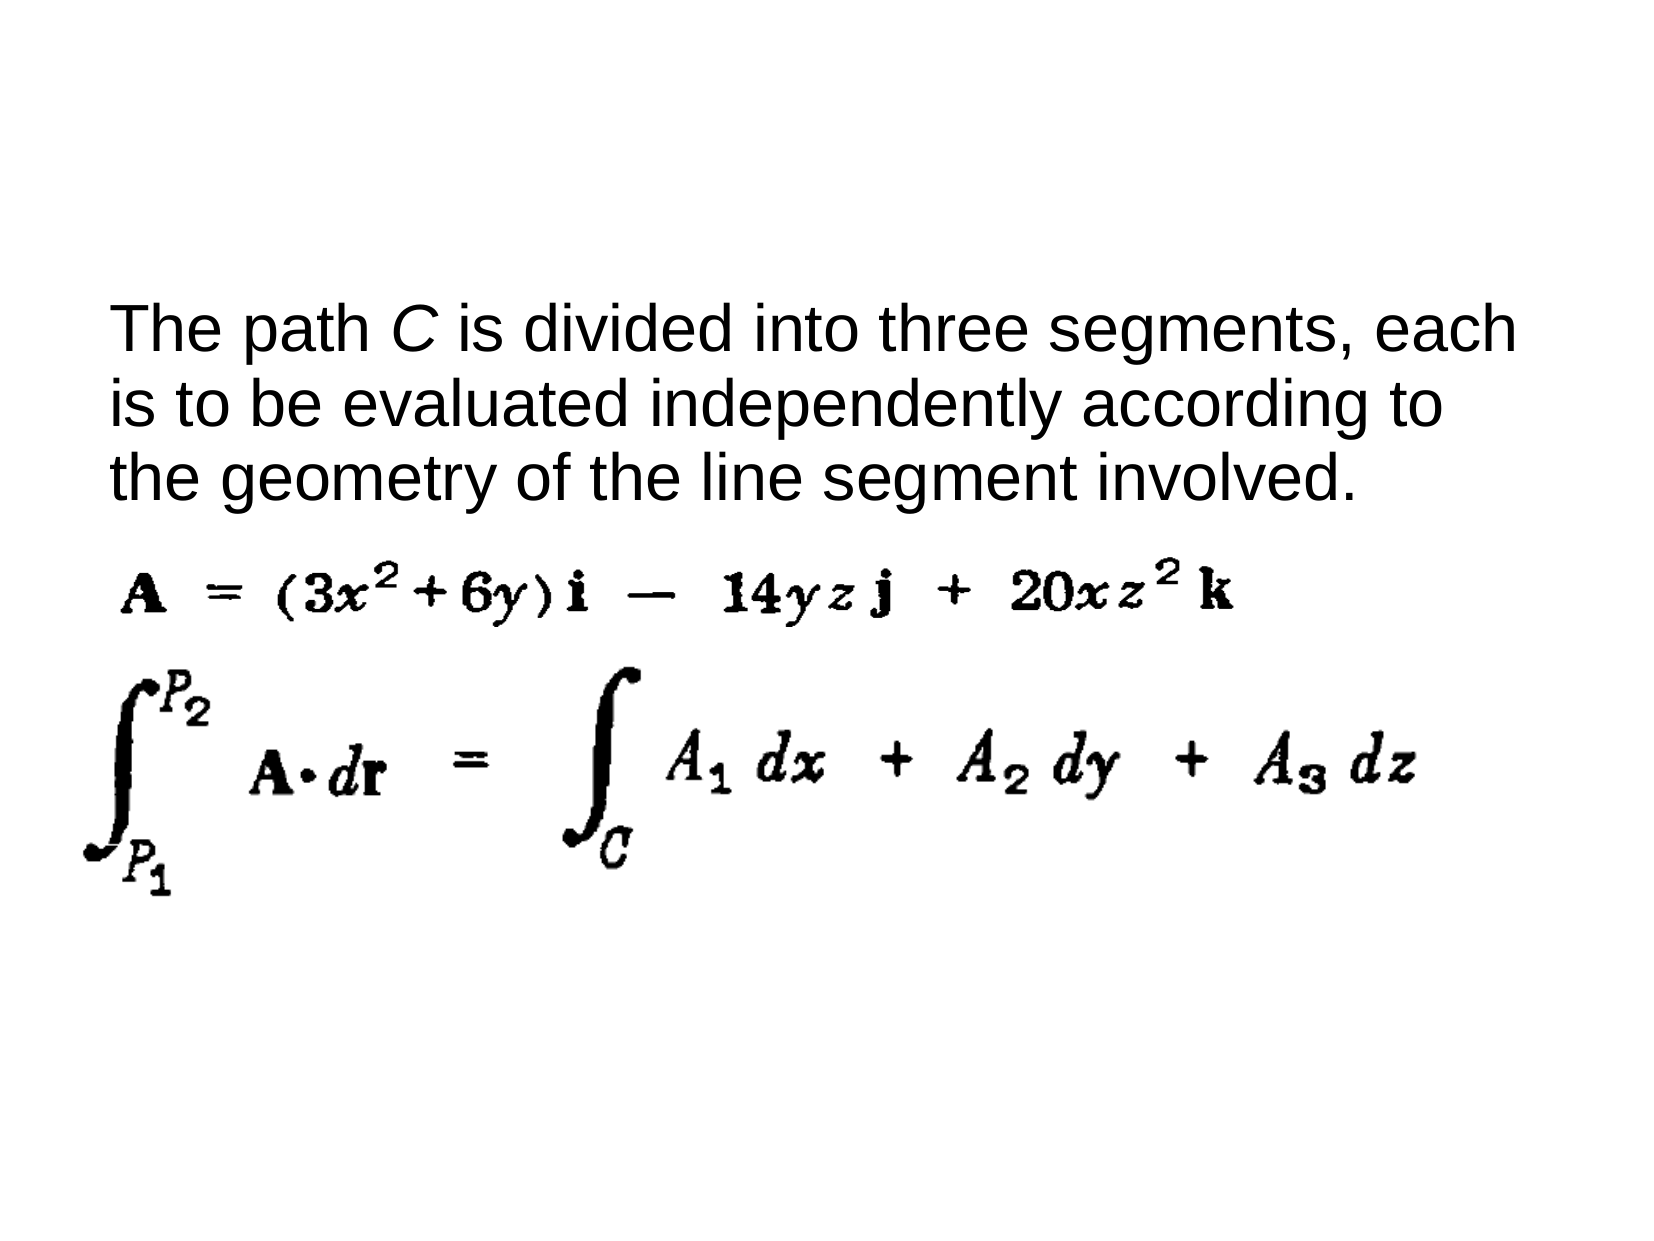

The path C is divided into three segments, each is to be evaluated independently according to the geometry of the line segment involved.